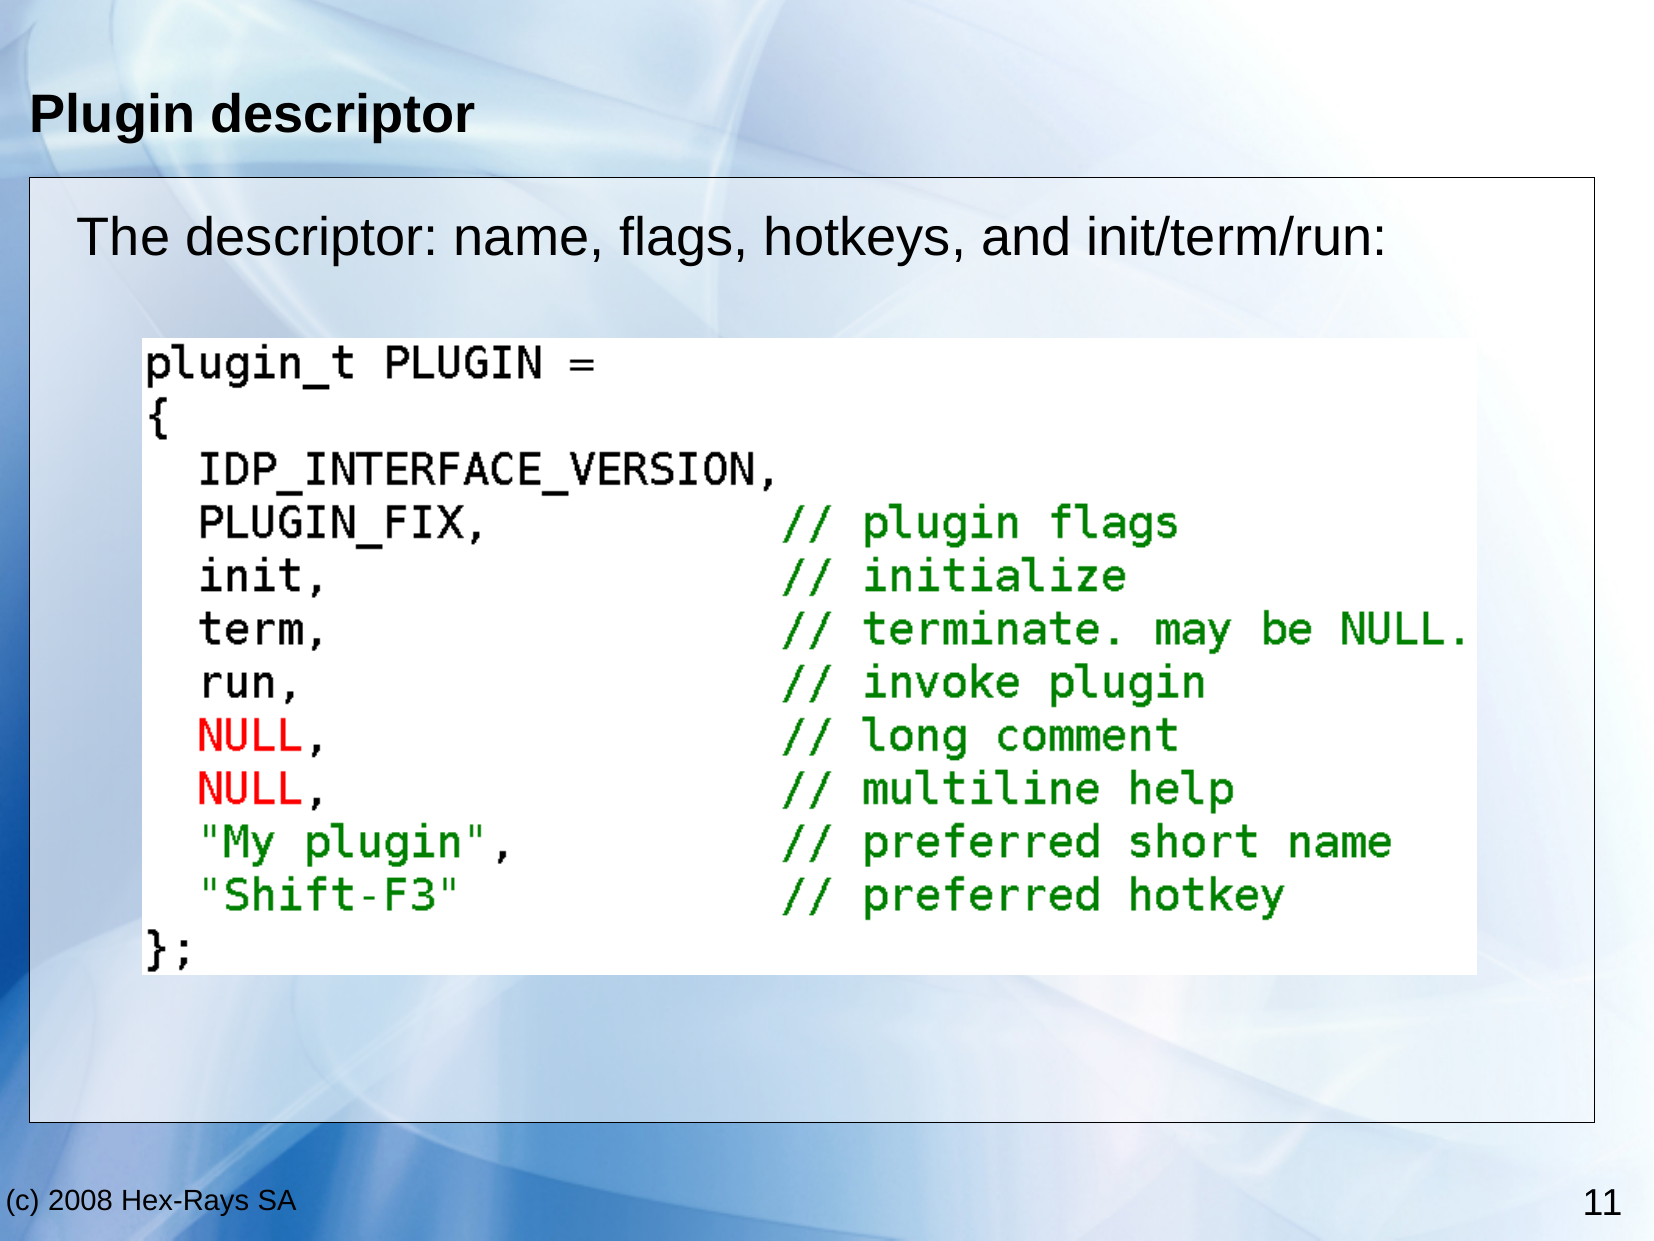

# Plugin descriptor
The descriptor: name, flags, hotkeys, and init/term/run:
11
(c) 2008 Hex-Rays SA